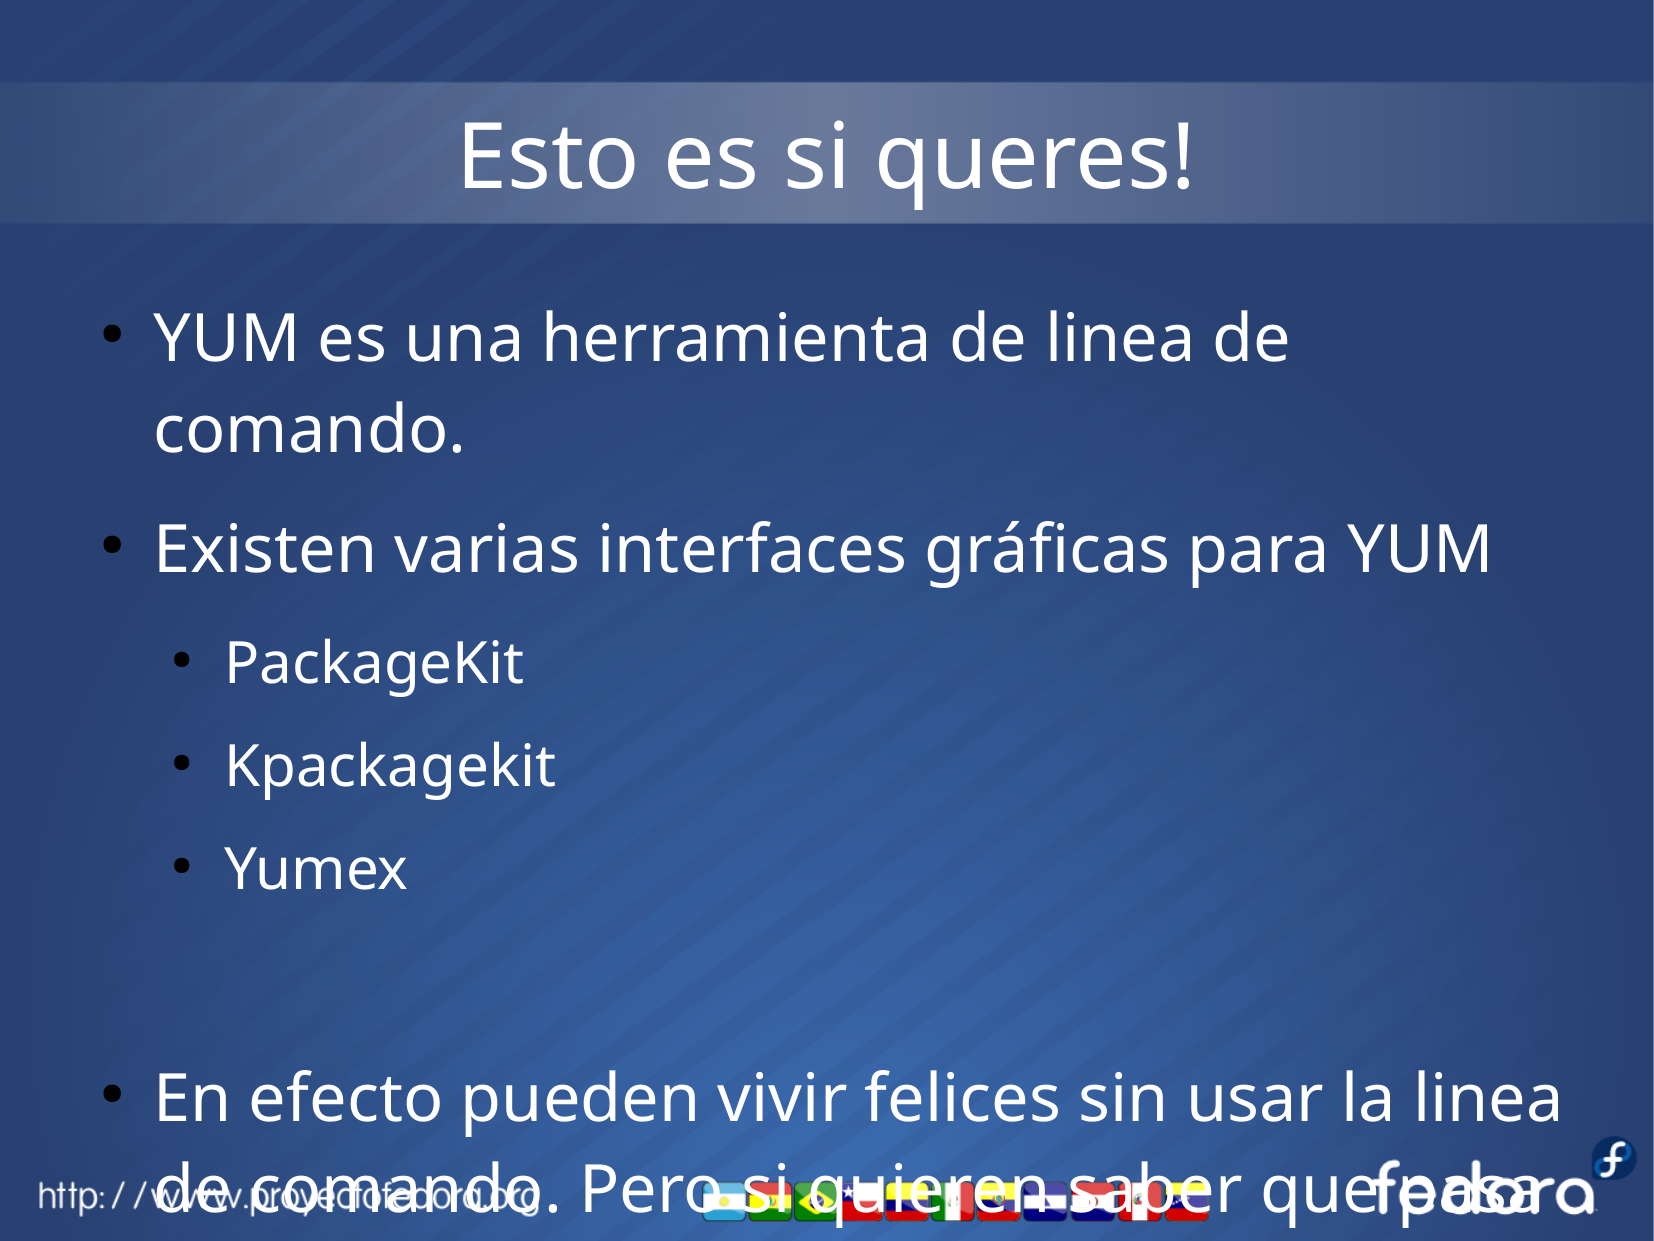

# Esto es si queres!
YUM es una herramienta de linea de comando.
Existen varias interfaces gráficas para YUM
PackageKit
Kpackagekit
Yumex
En efecto pueden vivir felices sin usar la linea de comando. Pero si quieren saber que pasa debajo de la tapa ...